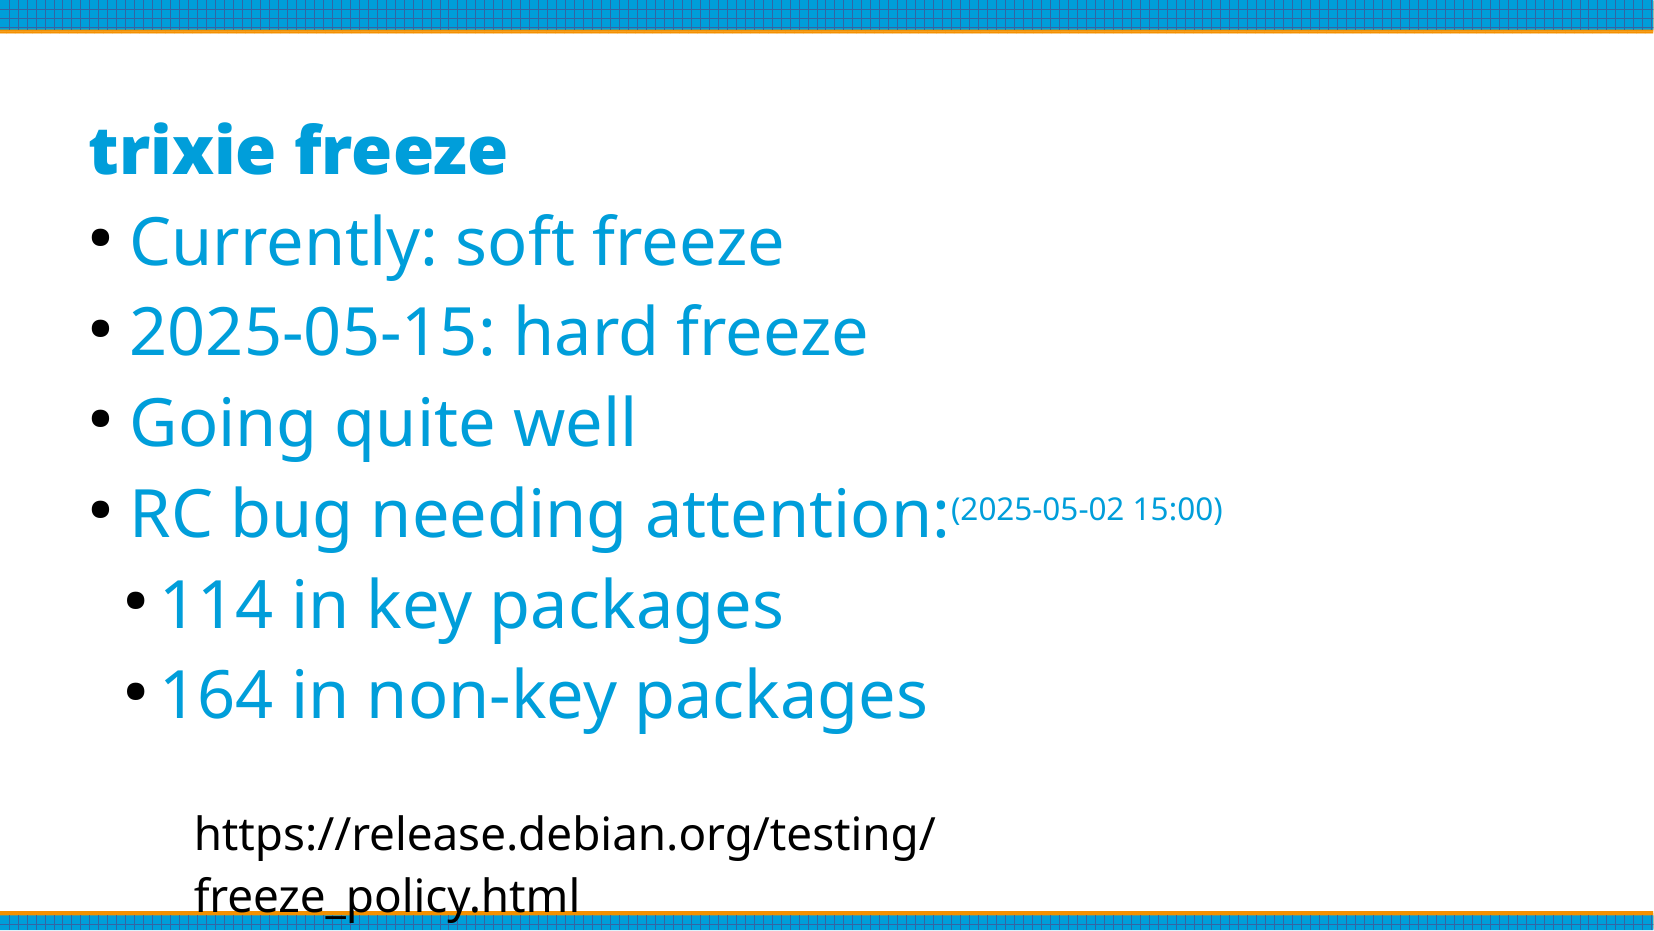

# trixie freeze
 Currently: soft freeze
 2025-05-15: hard freeze
 Going quite well
 RC bug needing attention:(2025-05-02 15:00)
114 in key packages
164 in non-key packages
https://release.debian.org/testing/freeze_policy.html